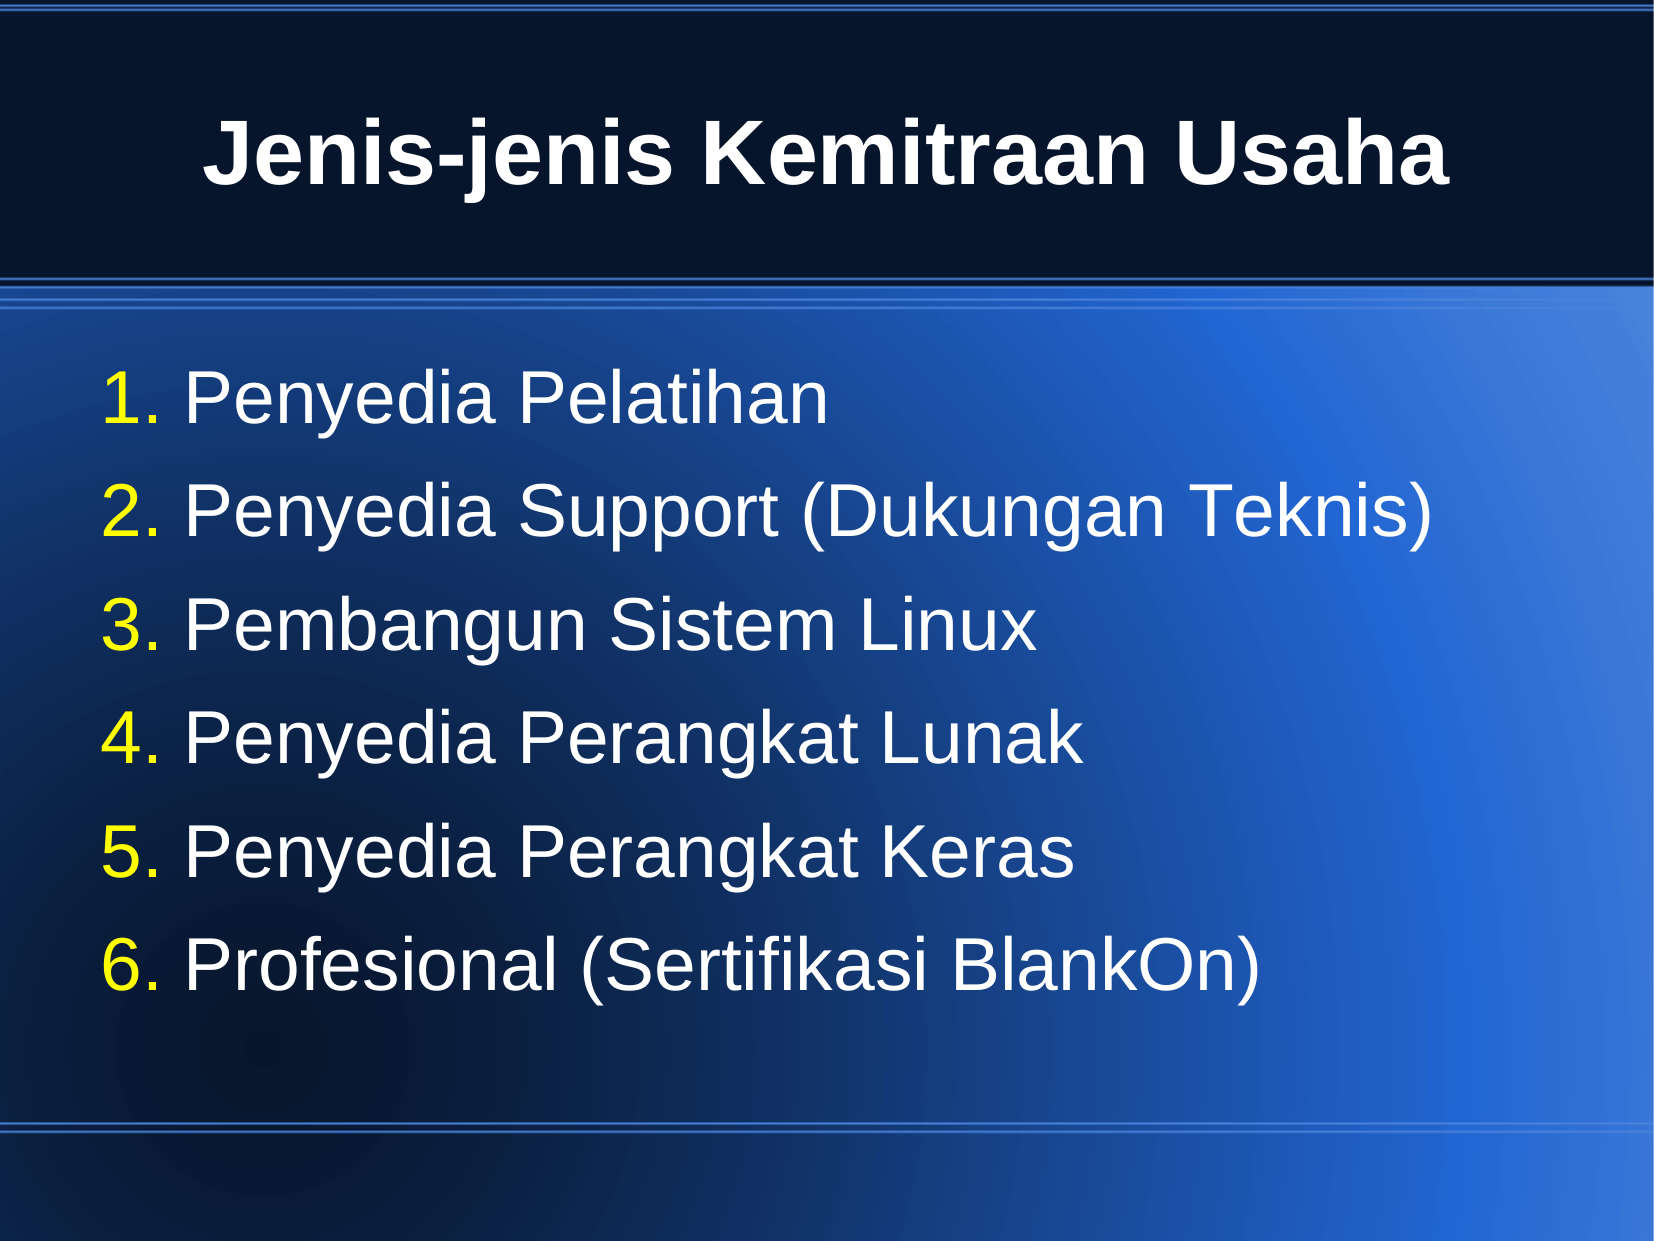

# Jenis-jenis Kemitraan Usaha
 Penyedia Pelatihan
 Penyedia Support (Dukungan Teknis)
 Pembangun Sistem Linux
 Penyedia Perangkat Lunak
 Penyedia Perangkat Keras
 Profesional (Sertifikasi BlankOn)